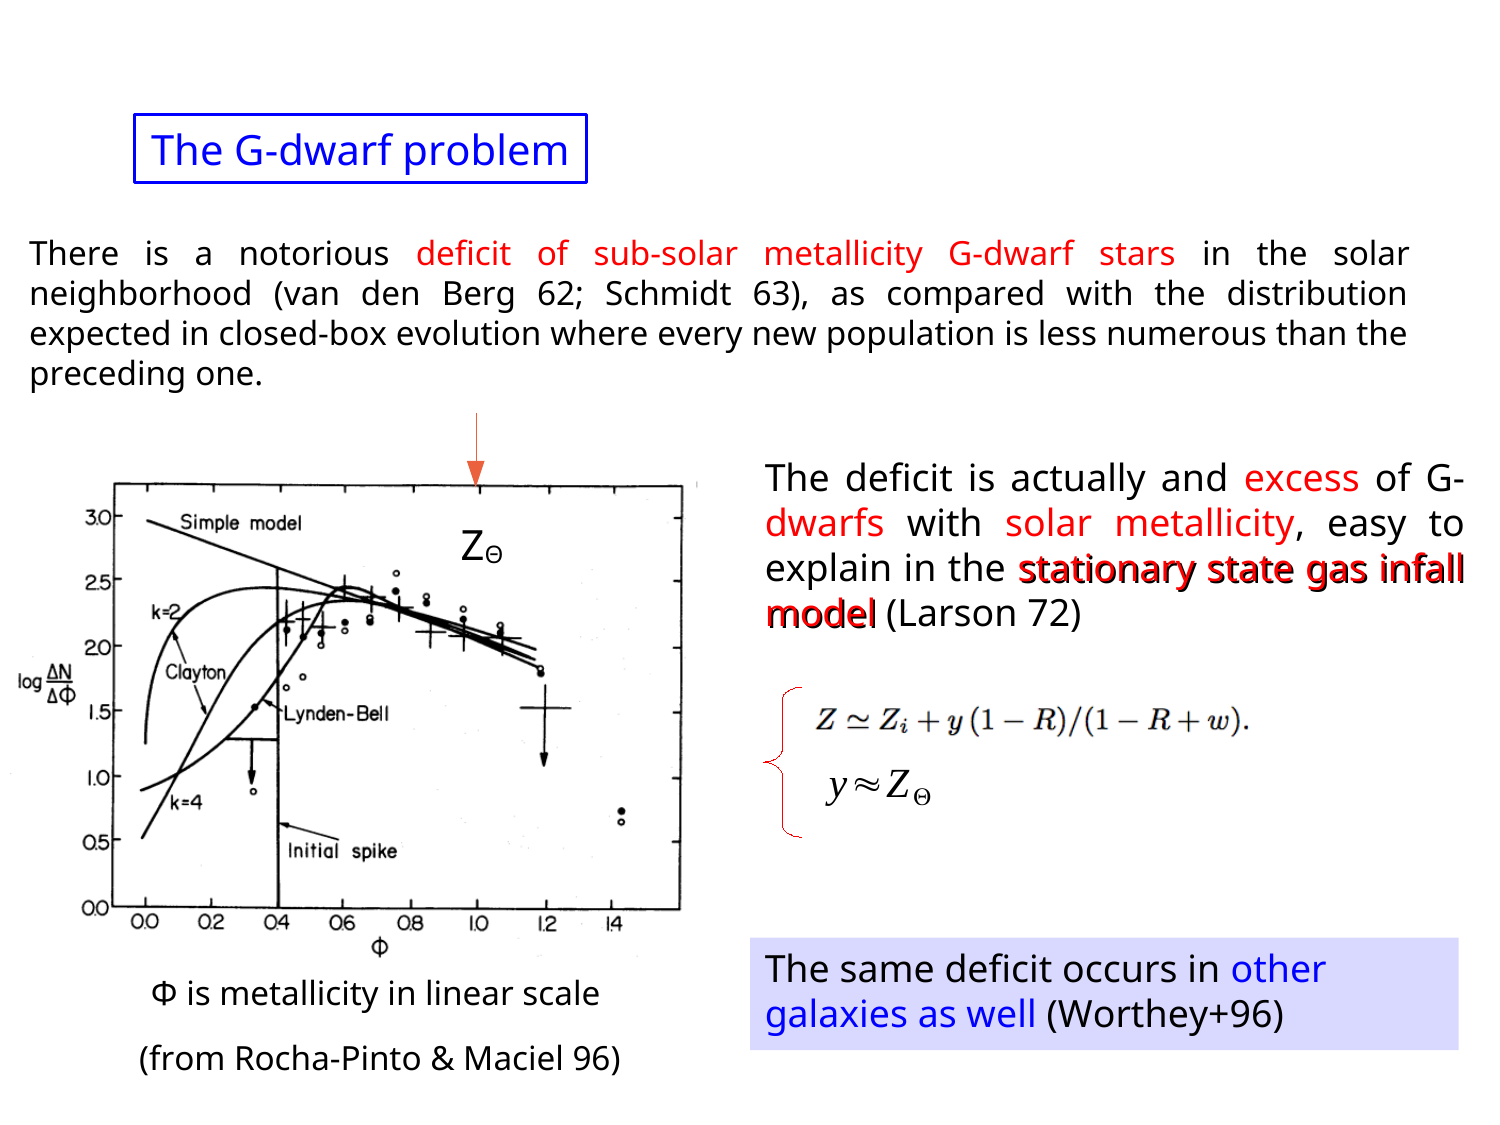

The G-dwarf problem
There is a notorious deficit of sub-solar metallicity G-dwarf stars in the solar neighborhood (van den Berg 62; Schmidt 63), as compared with the distribution expected in closed-box evolution where every new population is less numerous than the preceding one.
The deficit is actually and excess of G-dwarfs with solar metallicity, easy to explain in the stationary state gas infall model (Larson 72)
ZΘ
The same deficit occurs in other galaxies as well (Worthey+96)
Φ is metallicity in linear scale
(from Rocha-Pinto & Maciel 96)